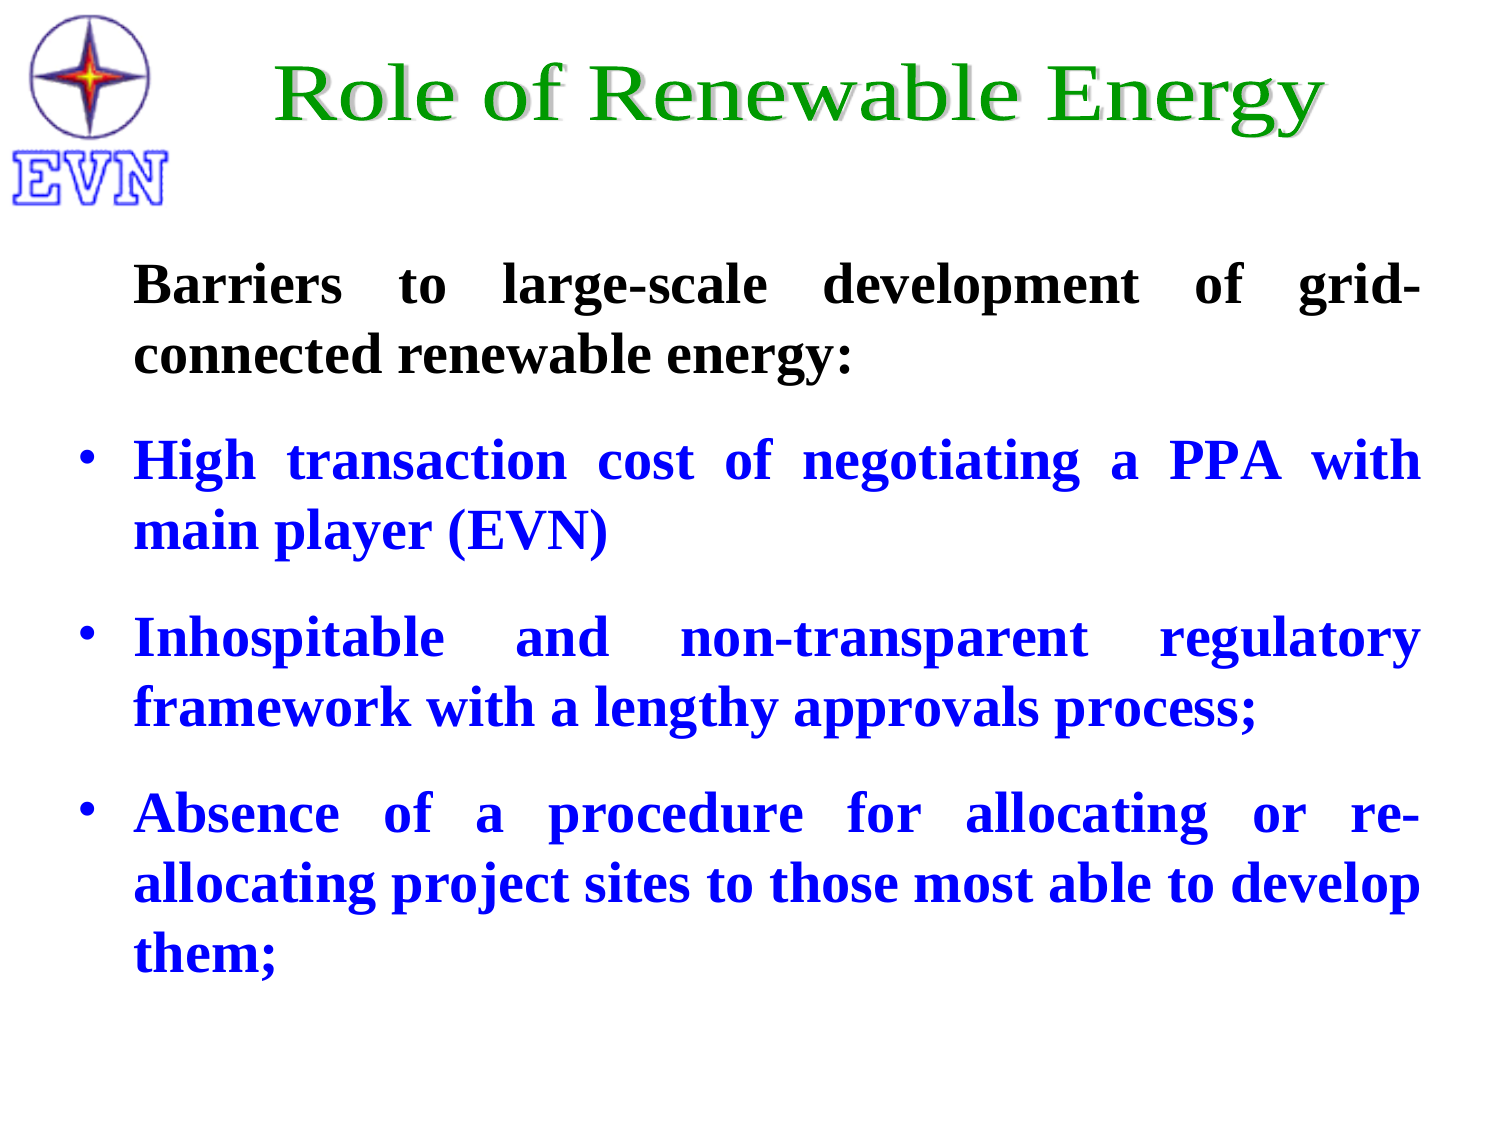

Role of Renewable Energy
	Barriers to large-scale development of grid-connected renewable energy:
High transaction cost of negotiating a PPA with main player (EVN)
Inhospitable and non-transparent regulatory framework with a lengthy approvals process;
Absence of a procedure for allocating or re-allocating project sites to those most able to develop them;